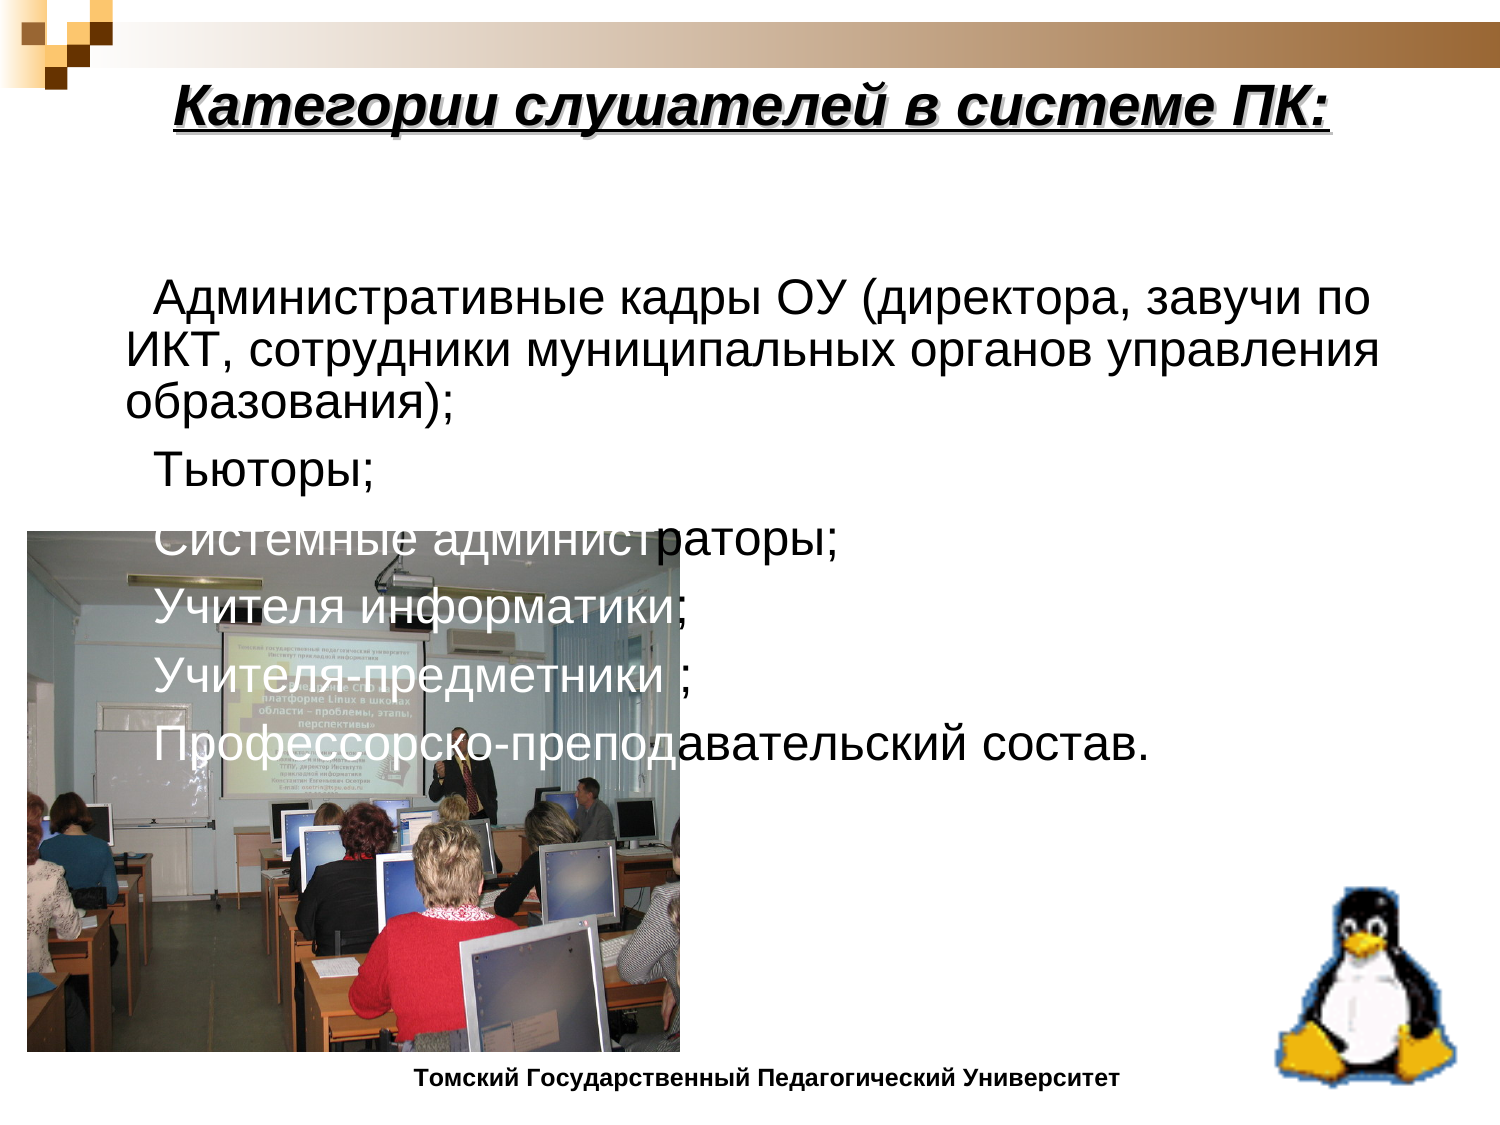

# Категории слушателей в системе ПК:
 Административные кадры ОУ (директора, завучи по ИКТ, сотрудники муниципальных органов управления образования);
 Тьюторы;
 Системные администраторы;
 Учителя информатики;
 Учителя-предметники ;
 Профессорско-преподавательский состав.
Томский Государственный Педагогический Университет